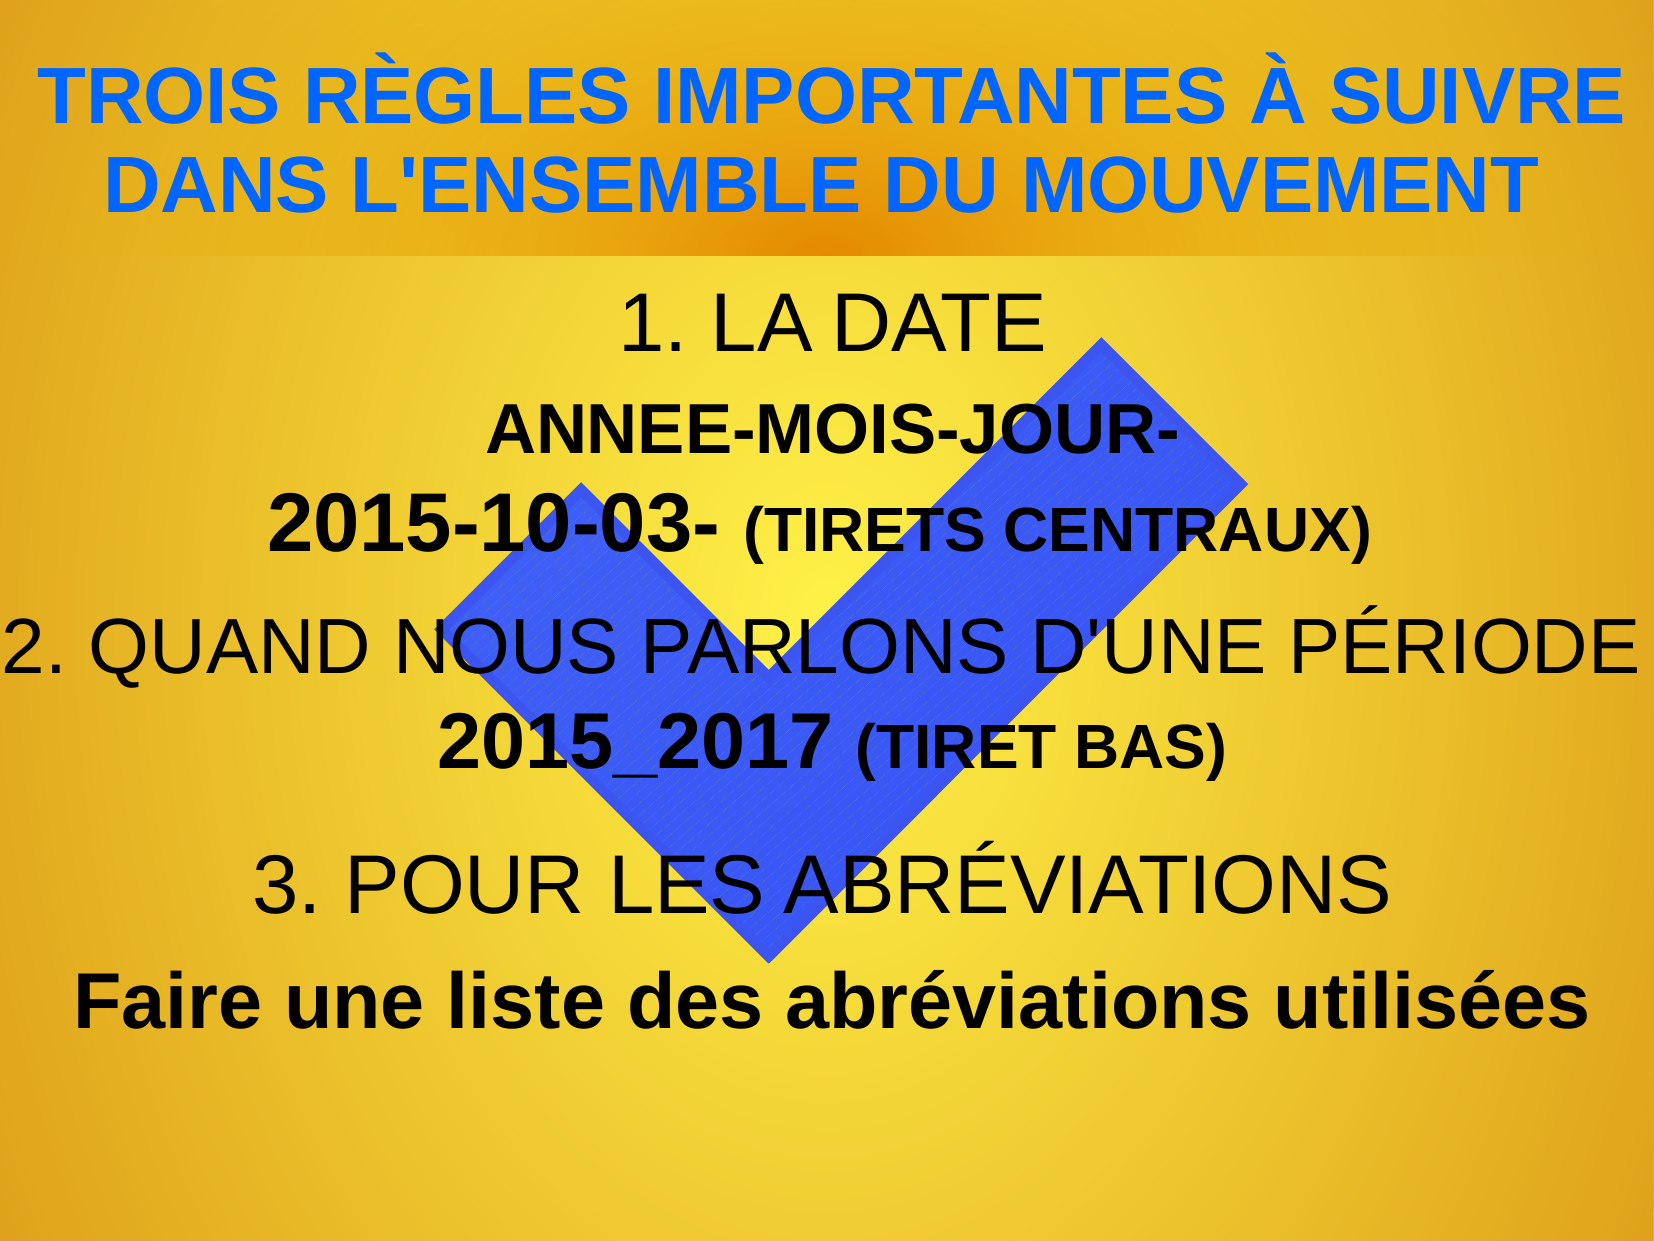

TROIS RÈGLES IMPORTANTES À SUIVRE DANS L'ENSEMBLE DU MOUVEMENT
1. LA DATE
ANNEE-MOIS-JOUR-
2015-10-03- (TIRETS CENTRAUX)
2. QUAND NOUS PARLONS D'UNE PÉRIODE
2015_2017 (TIRET BAS)
3. POUR LES ABRÉVIATIONS
# Faire une liste des abréviations utilisées